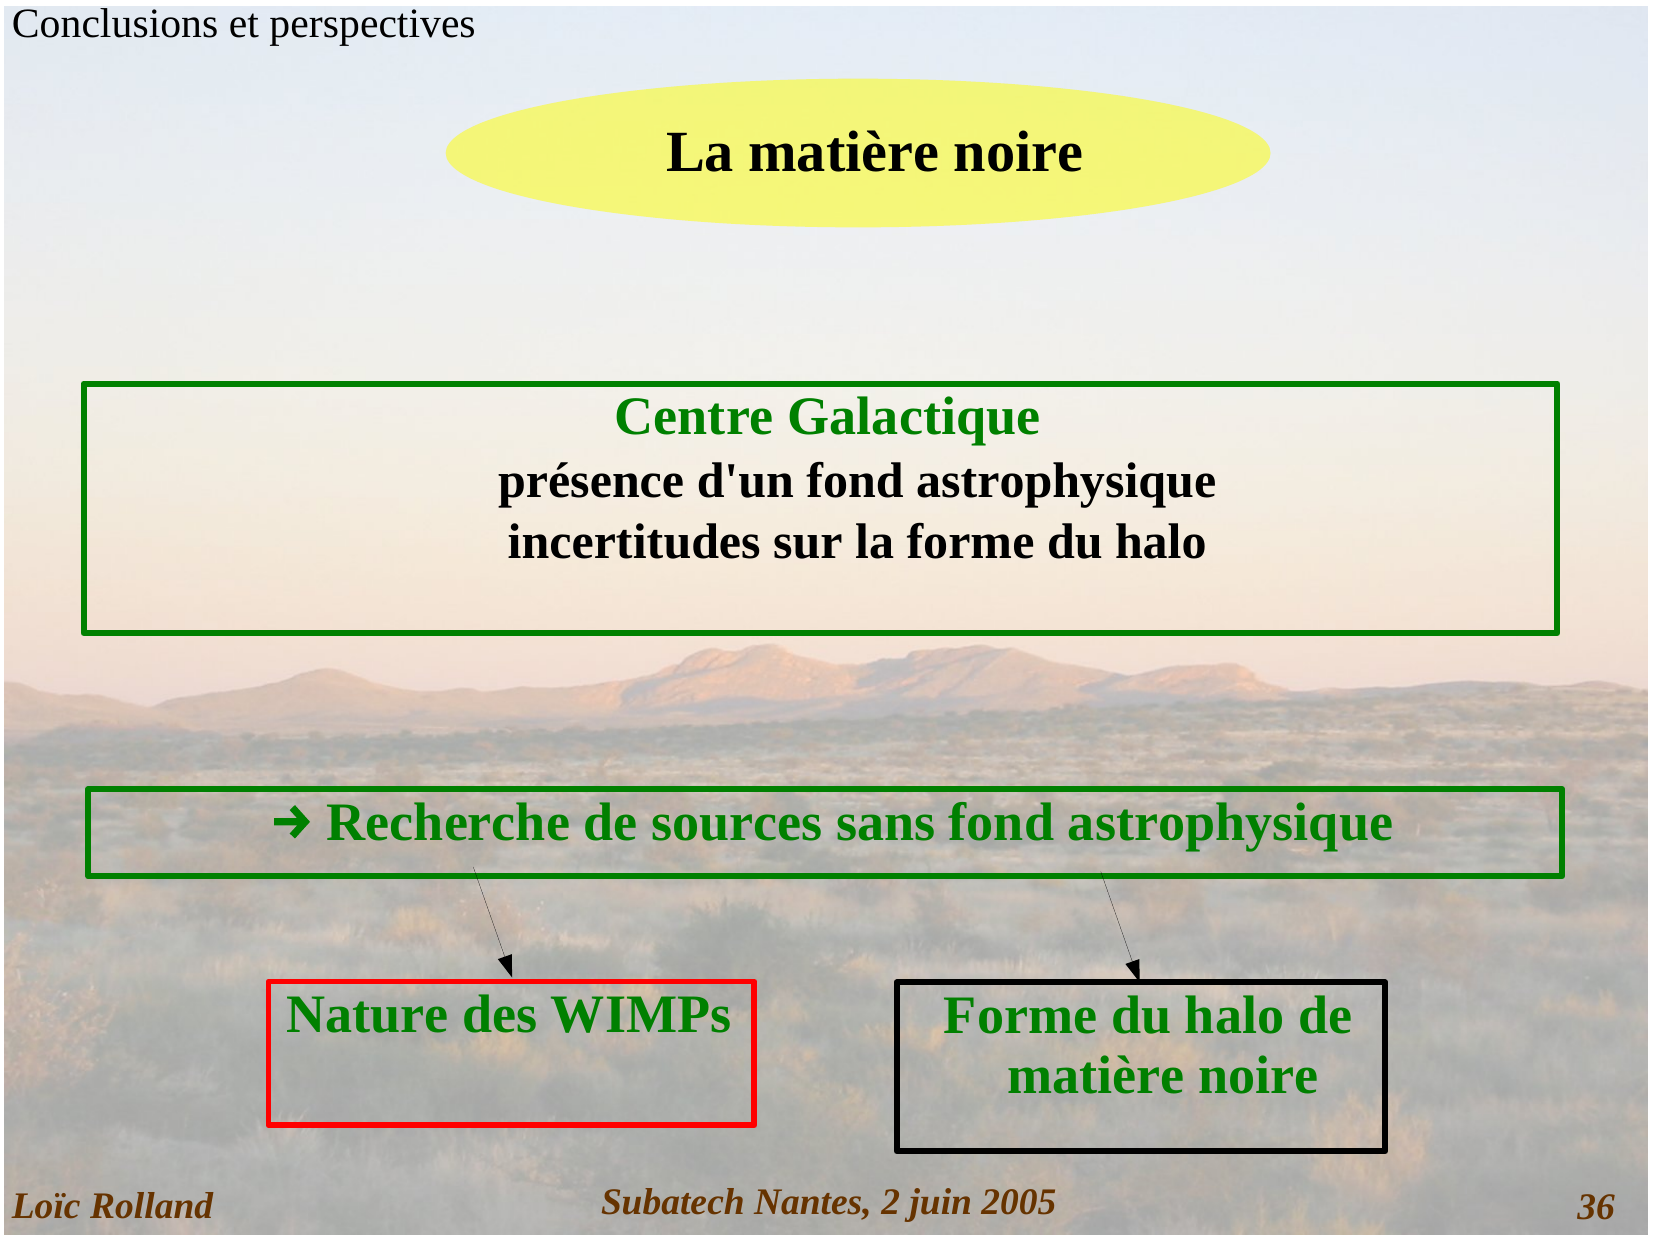

Conclusions et perspectives
La matière noire
# Centre Galactique
présence d'un fond astrophysique
incertitudes sur la forme du halo
→ Recherche de sources sans fond astrophysique
Nature des WIMPs
Forme du halo de matière noire